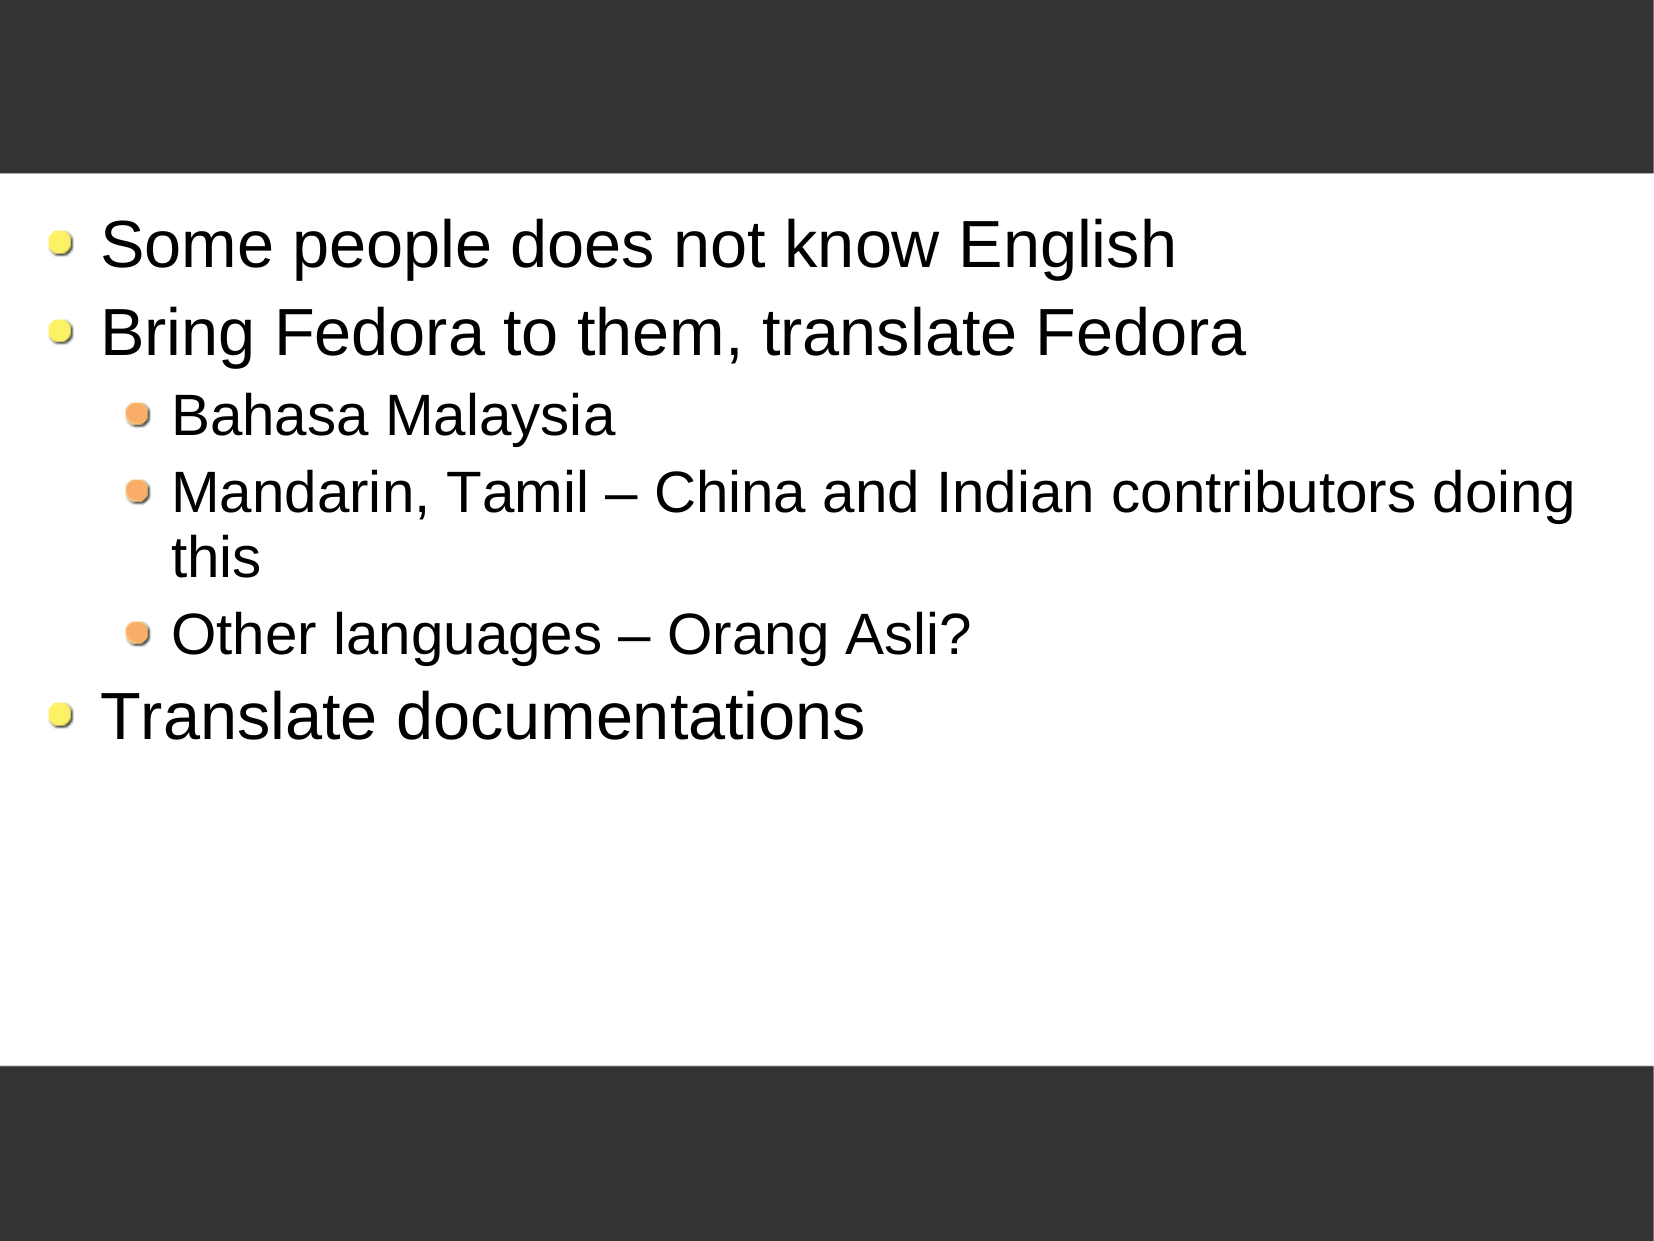

#
Some people does not know English
Bring Fedora to them, translate Fedora
Bahasa Malaysia
Mandarin, Tamil – China and Indian contributors doing this
Other languages – Orang Asli?
Translate documentations